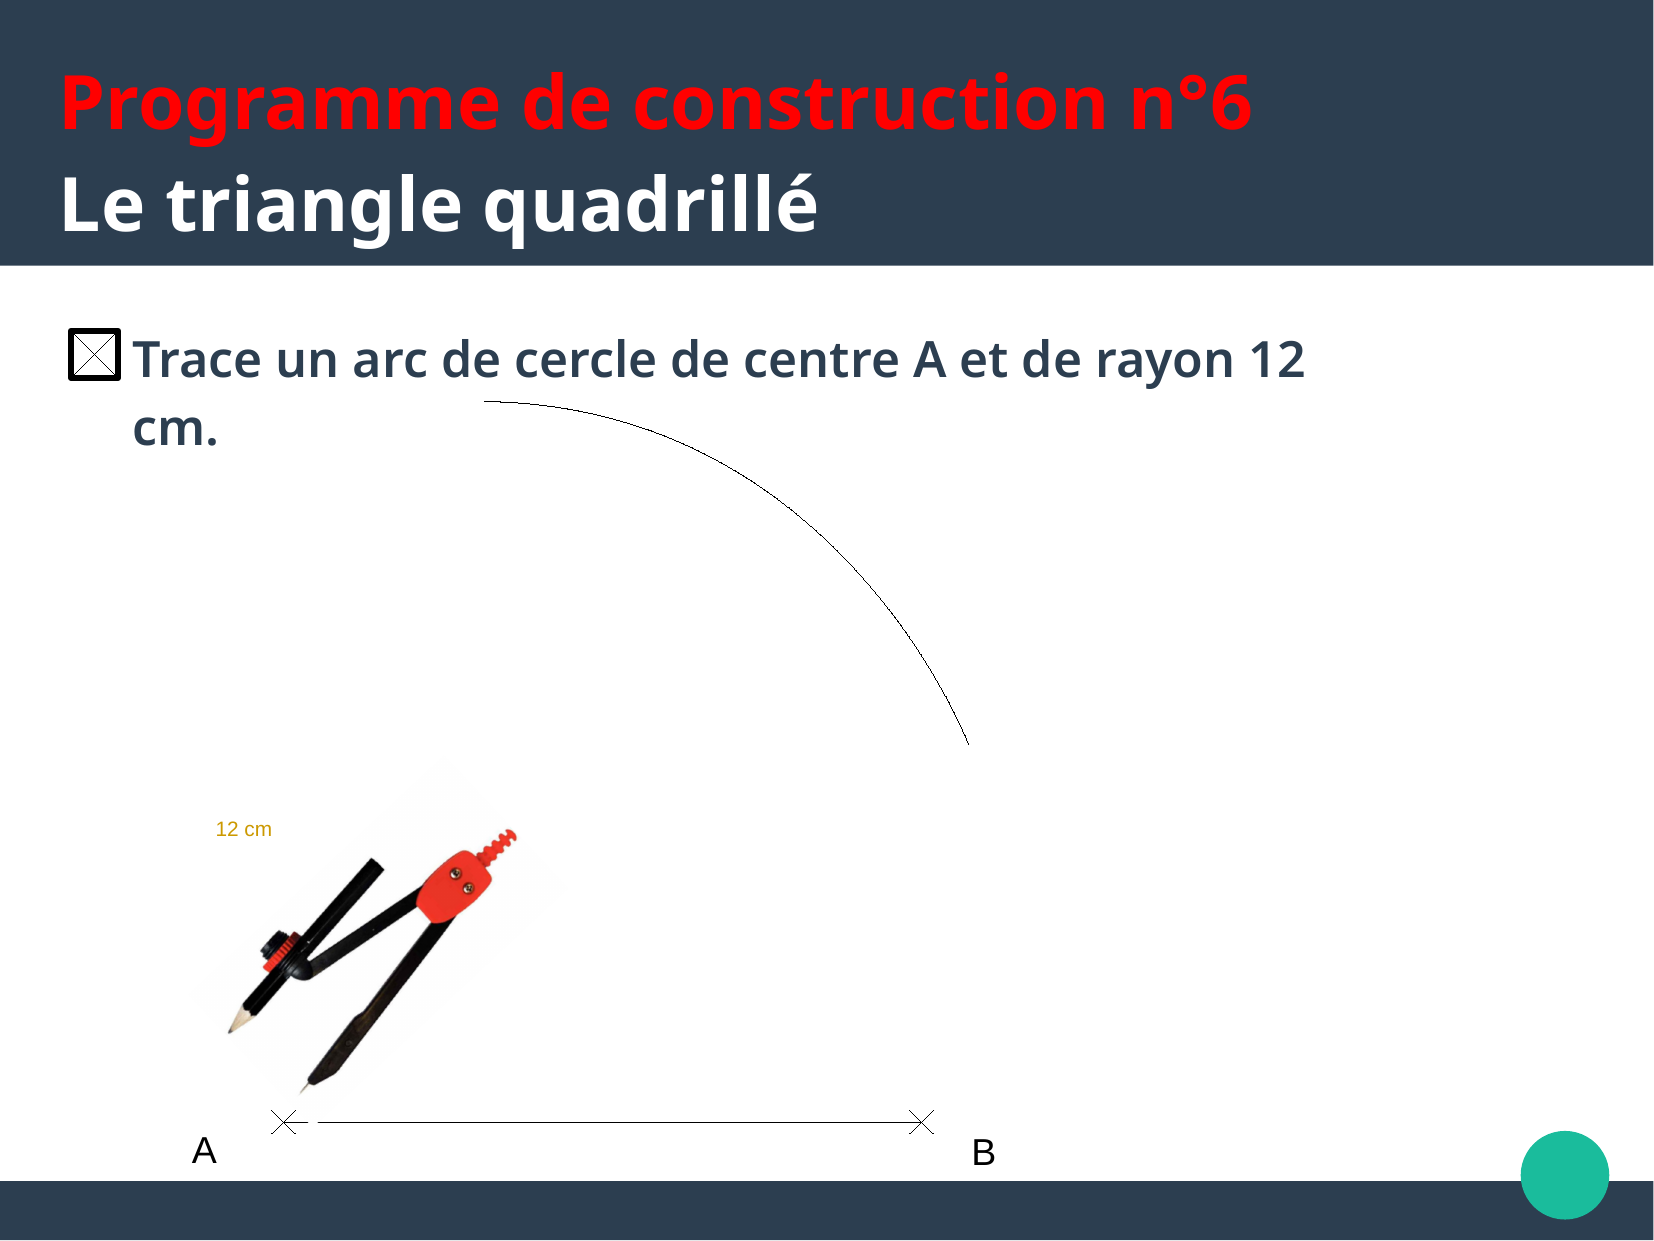

# Programme de construction n°6 Le triangle quadrillé
Trace un arc de cercle de centre A et de rayon 12 cm.
12 cm
A
B